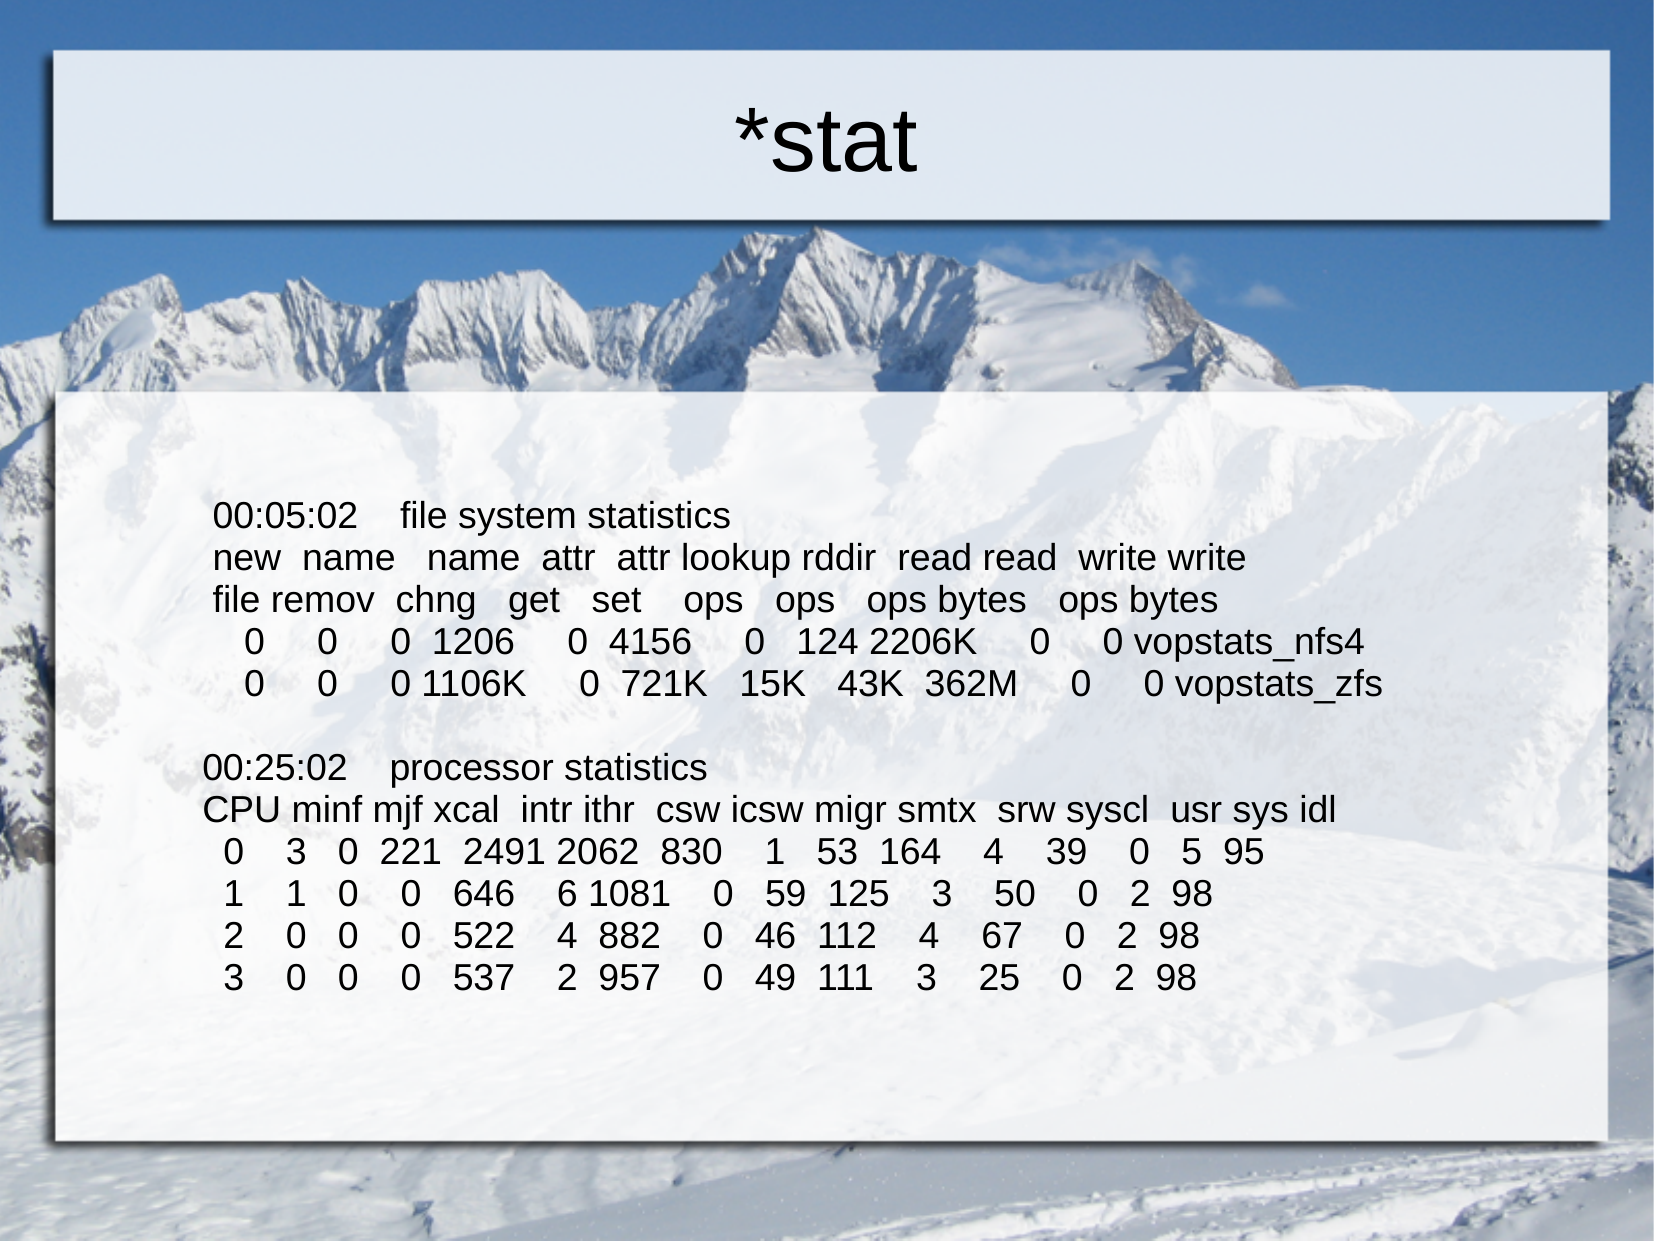

# *stat
 00:05:02 file system statistics
 new name name attr attr lookup rddir read read write write
 file remov chng get set ops ops ops bytes ops bytes
 0 0 0 1206 0 4156 0 124 2206K 0 0 vopstats_nfs4
 0 0 0 1106K 0 721K 15K 43K 362M 0 0 vopstats_zfs
00:25:02 processor statistics
CPU minf mjf xcal intr ithr csw icsw migr smtx srw syscl usr sys idl
 0 3 0 221 2491 2062 830 1 53 164 4 39 0 5 95
 1 1 0 0 646 6 1081 0 59 125 3 50 0 2 98
 2 0 0 0 522 4 882 0 46 112 4 67 0 2 98
 3 0 0 0 537 2 957 0 49 111 3 25 0 2 98